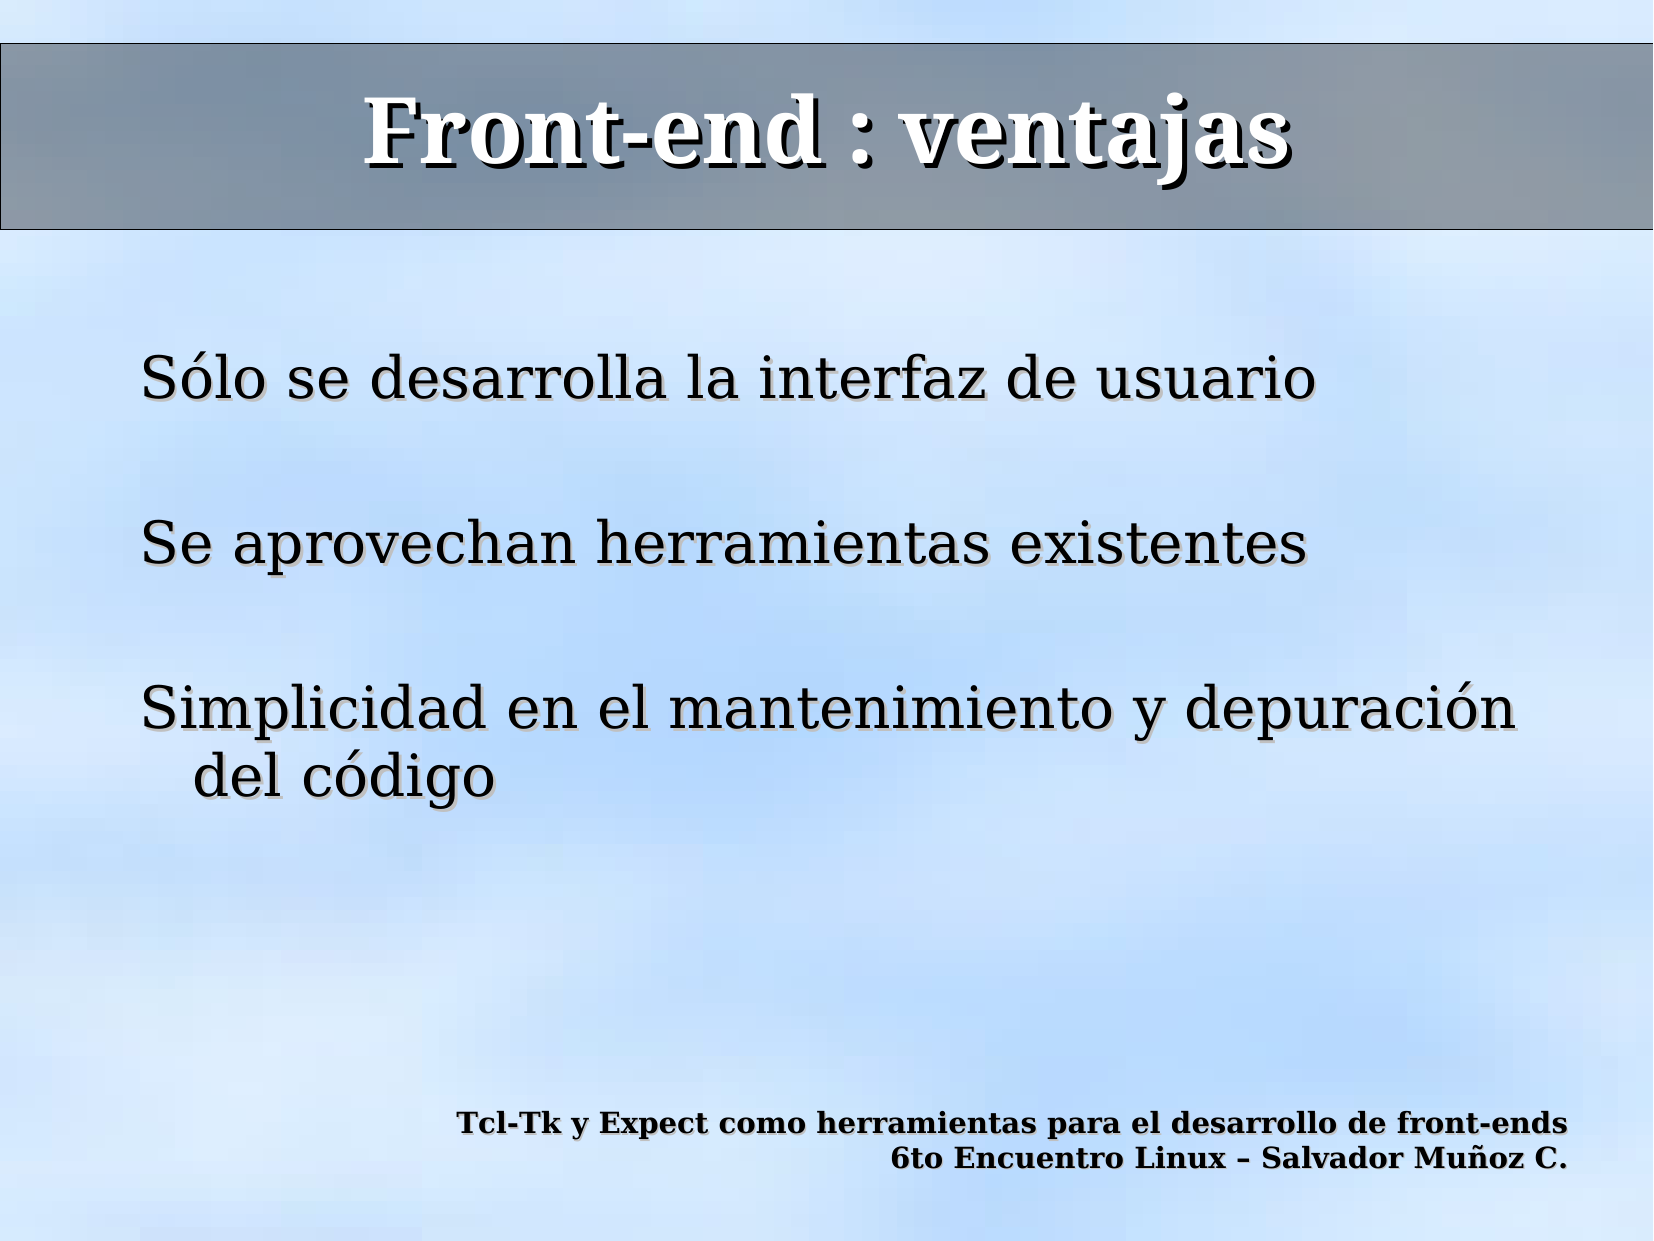

# Front-end : ventajas
Sólo se desarrolla la interfaz de usuario
Se aprovechan herramientas existentes
Simplicidad en el mantenimiento y depuración del código
Tcl-Tk y Expect como herramientas para el desarrollo de front-ends
6to Encuentro Linux – Salvador Muñoz C.